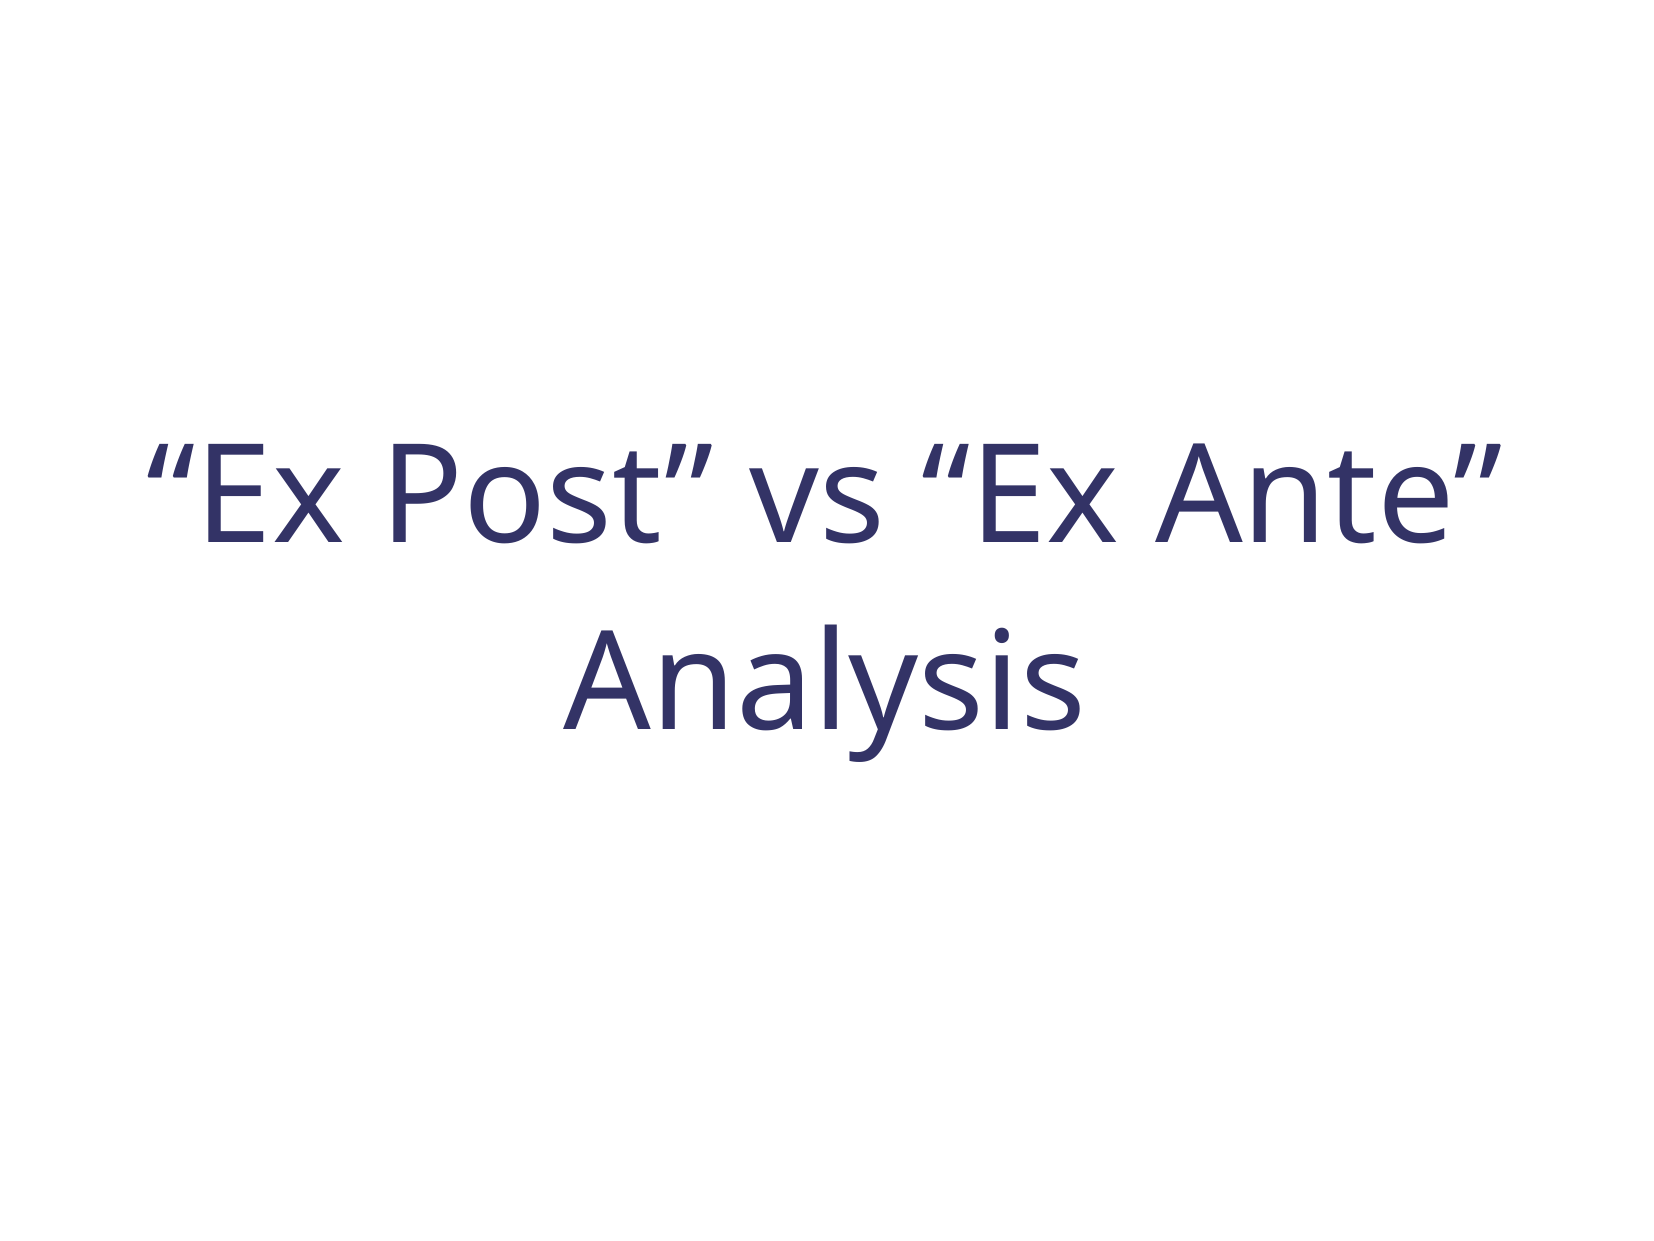

# “Ex Post” vs “Ex Ante” Analysis